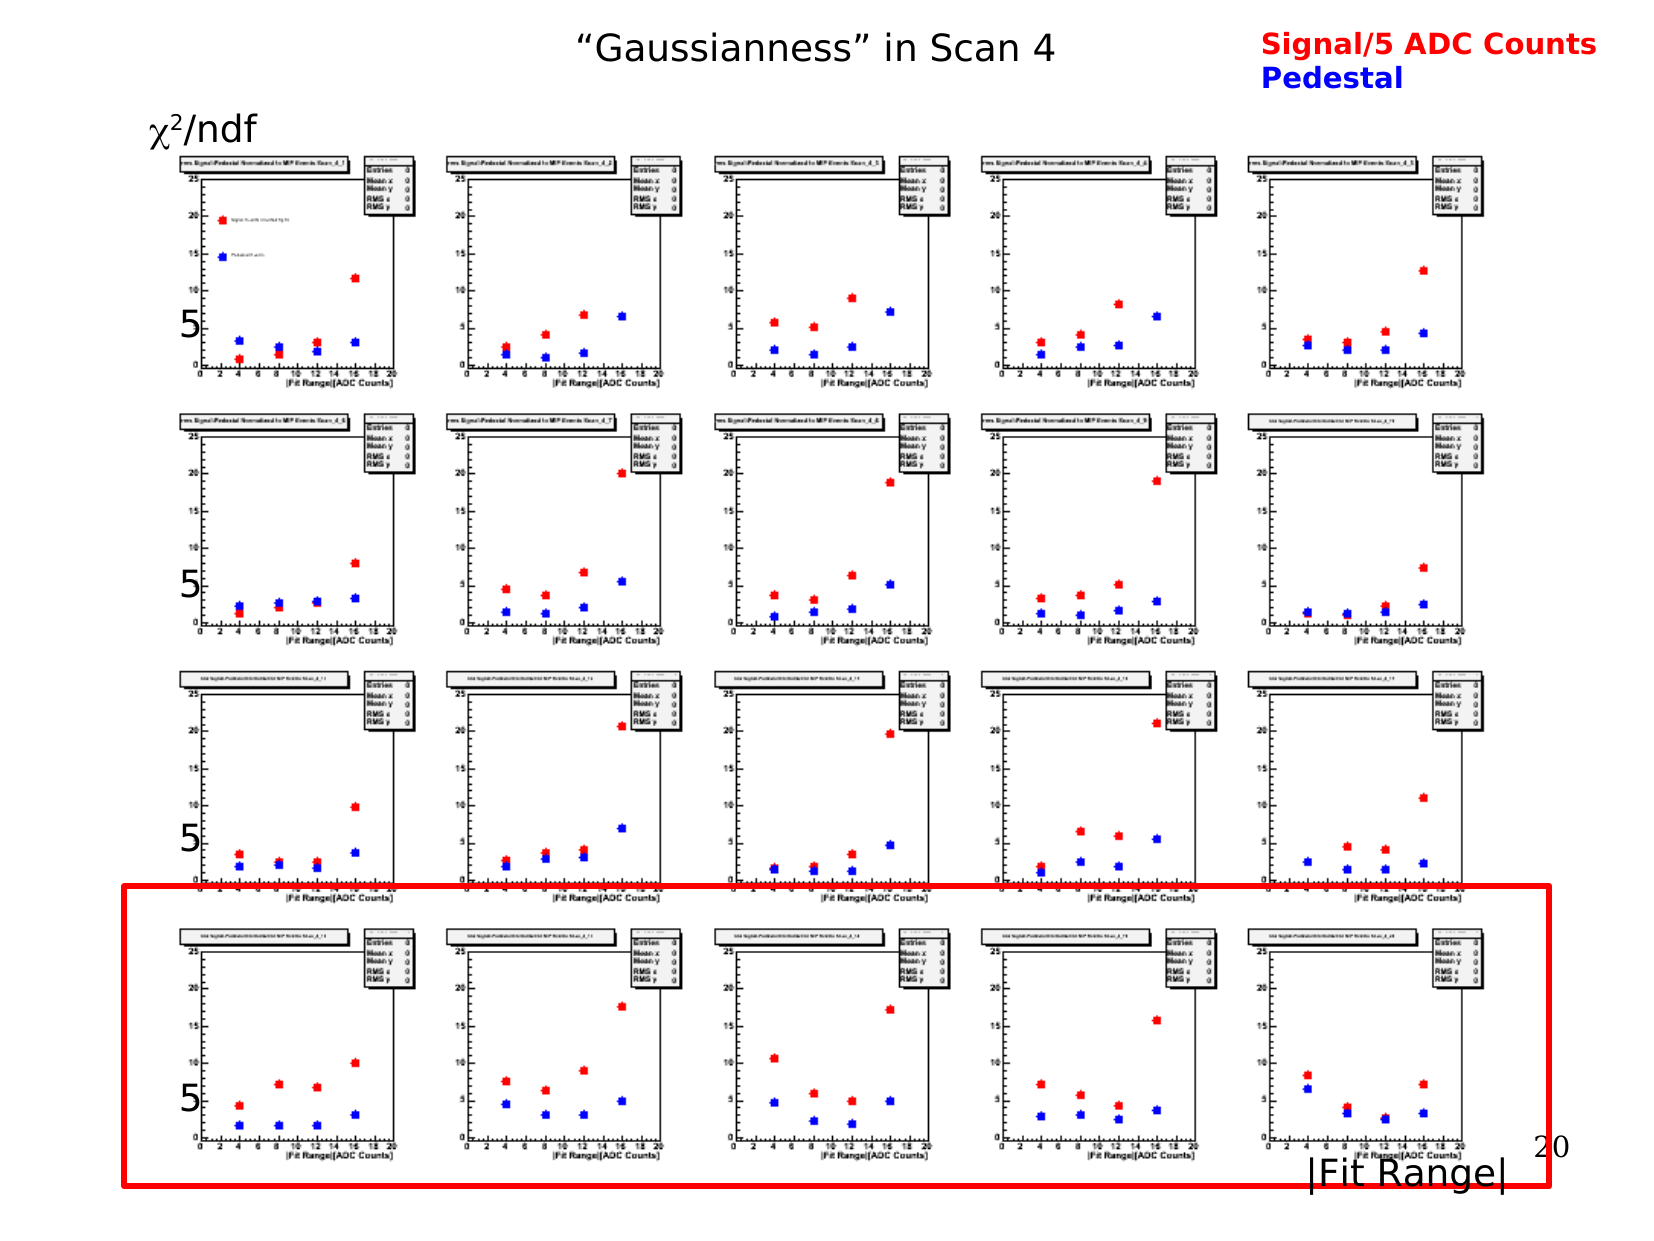

“Gaussianness” in Scan 4
Signal/5 ADC Counts
Pedestal
χ2/ndf
5
5
5
5
20
|Fit Range|